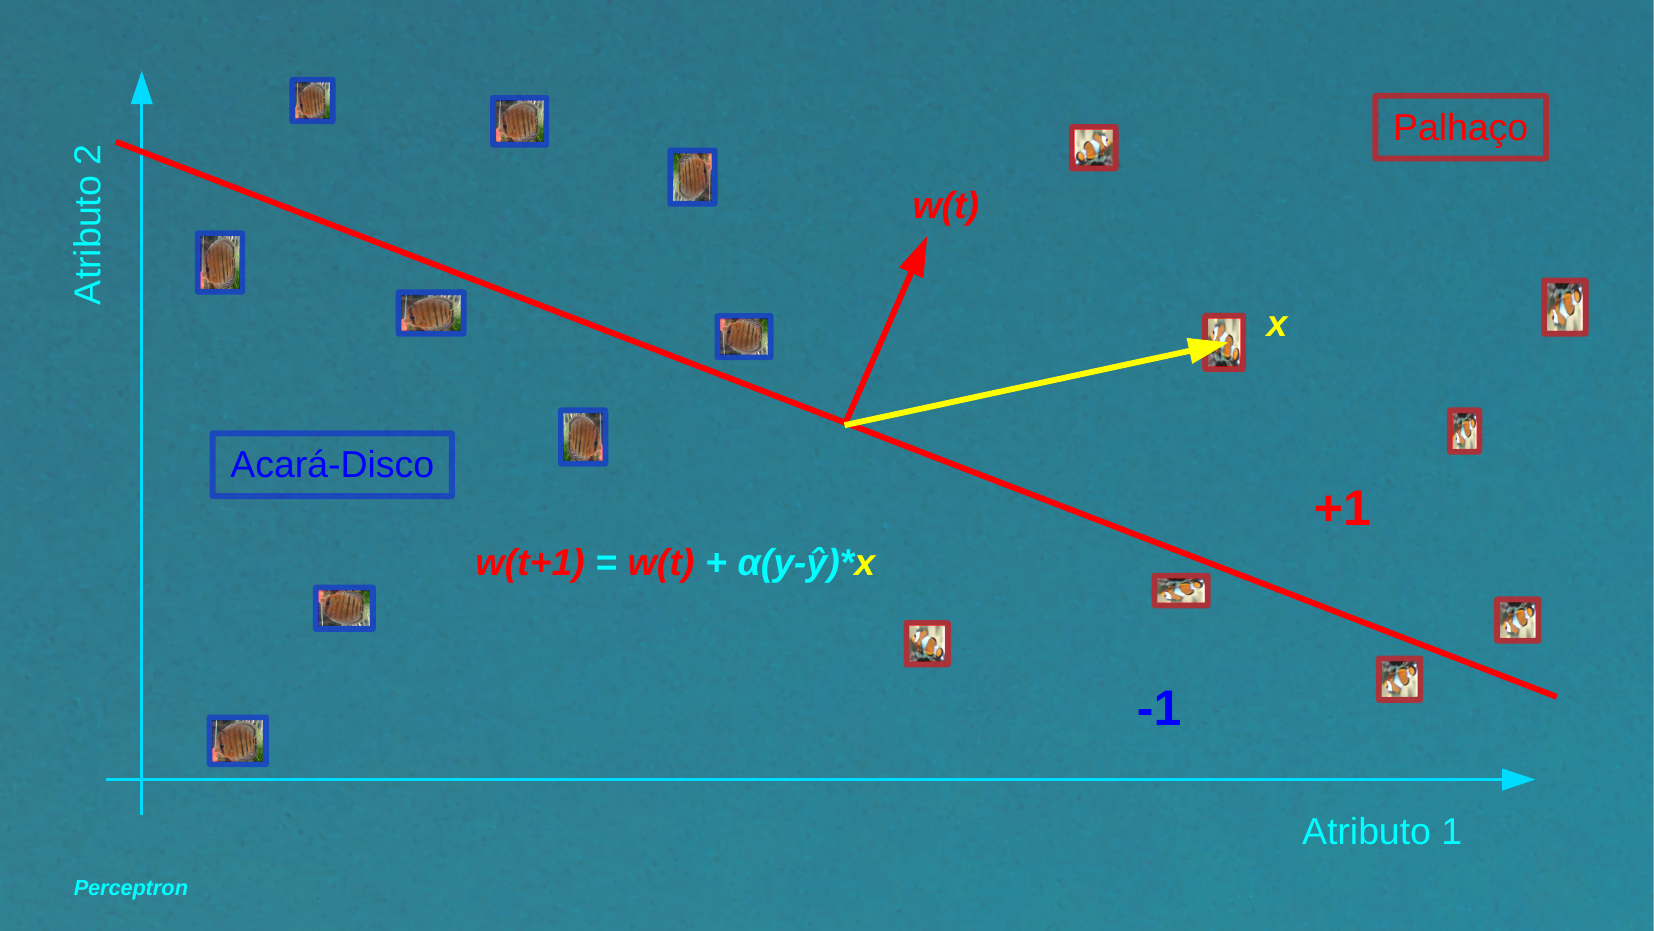

Palhaço
w(t)
Atributo 2
x
Acará-Disco
+1
w(t+1) = w(t) + α(y-ŷ)*x
-1
Atributo 1